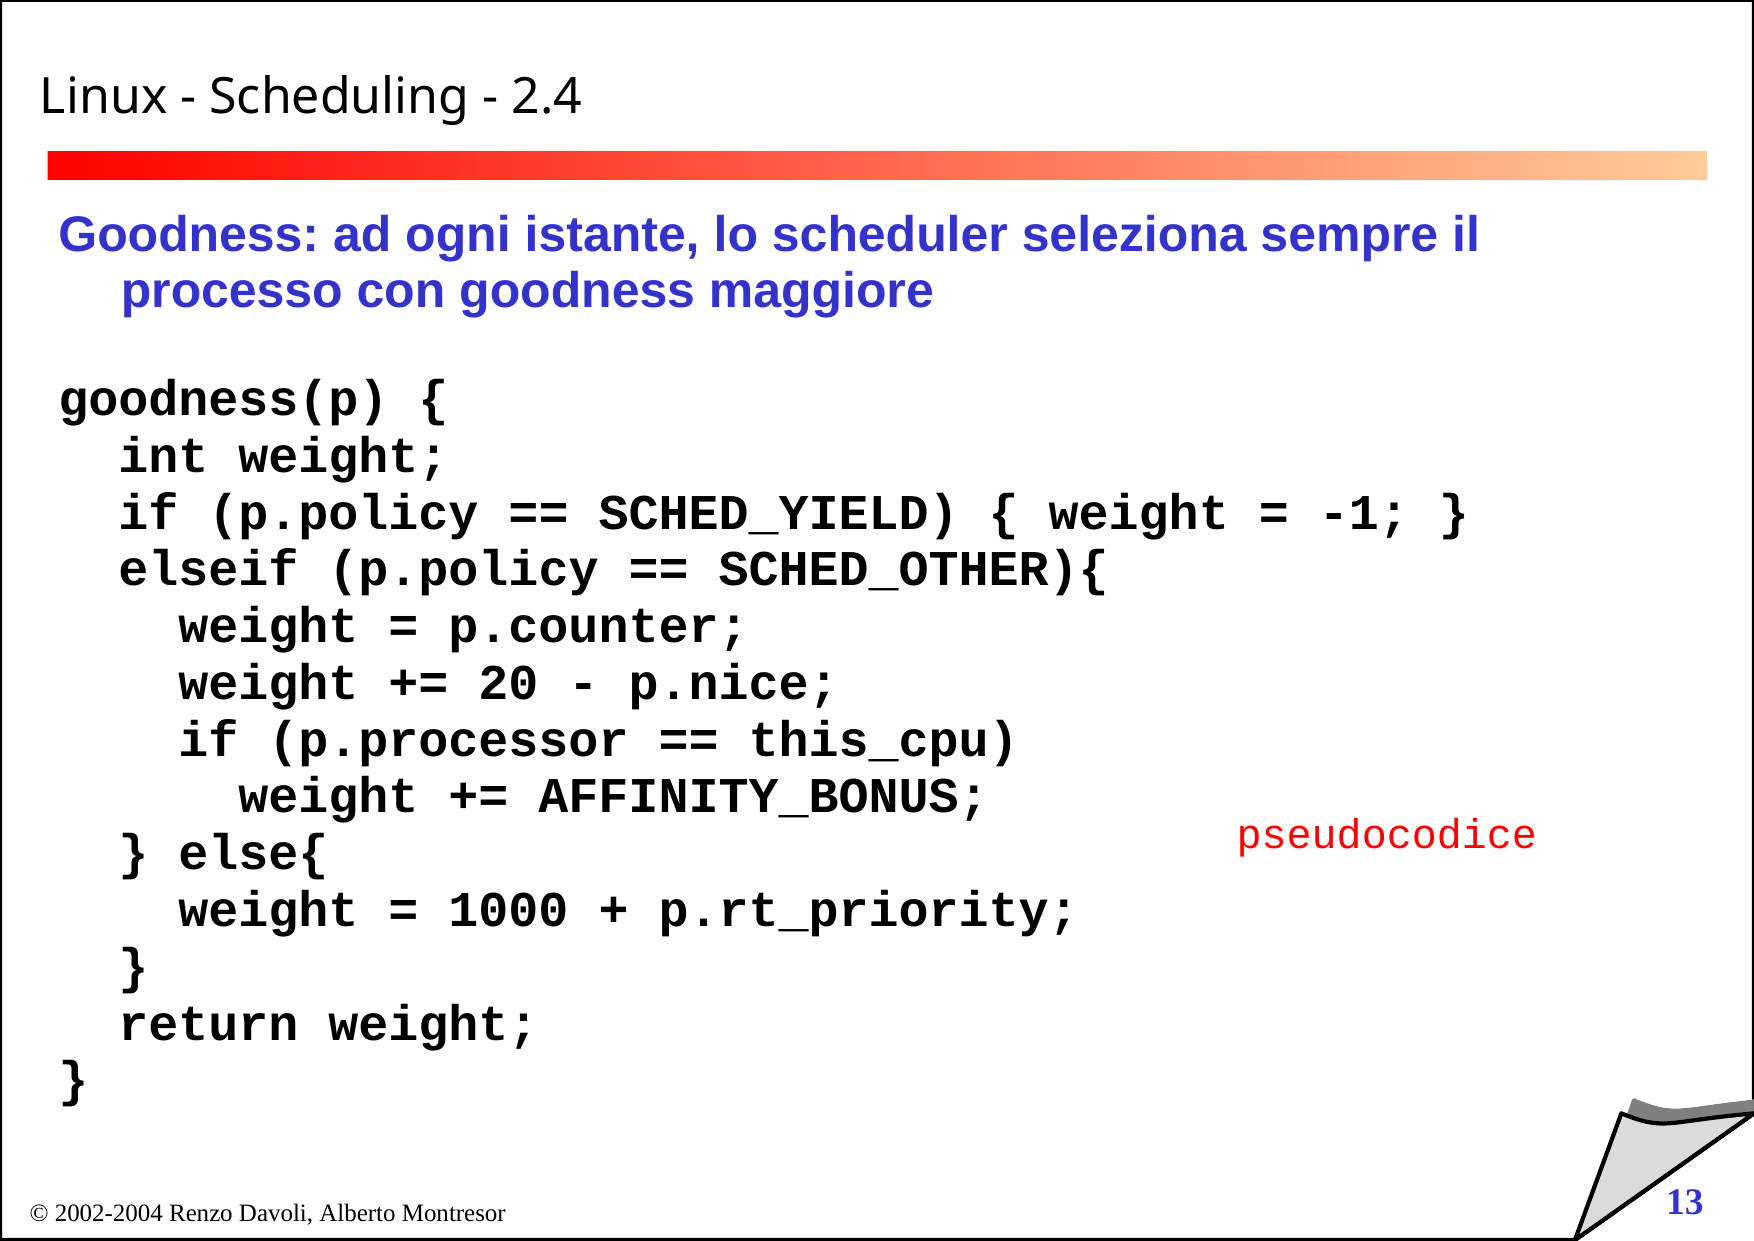

# Linux - Scheduling - 2.4
Goodness: ad ogni istante, lo scheduler seleziona sempre il processo con goodness maggiore
goodness(p) {
 int weight;
 if (p.policy == SCHED_YIELD) { weight = -1; }
 elseif (p.policy == SCHED_OTHER){
 weight = p.counter;
 weight += 20 - p.nice;
 if (p.processor == this_cpu)
 weight += AFFINITY_BONUS;
 } else{
 weight = 1000 + p.rt_priority;
 }
 return weight;
}
pseudocodice